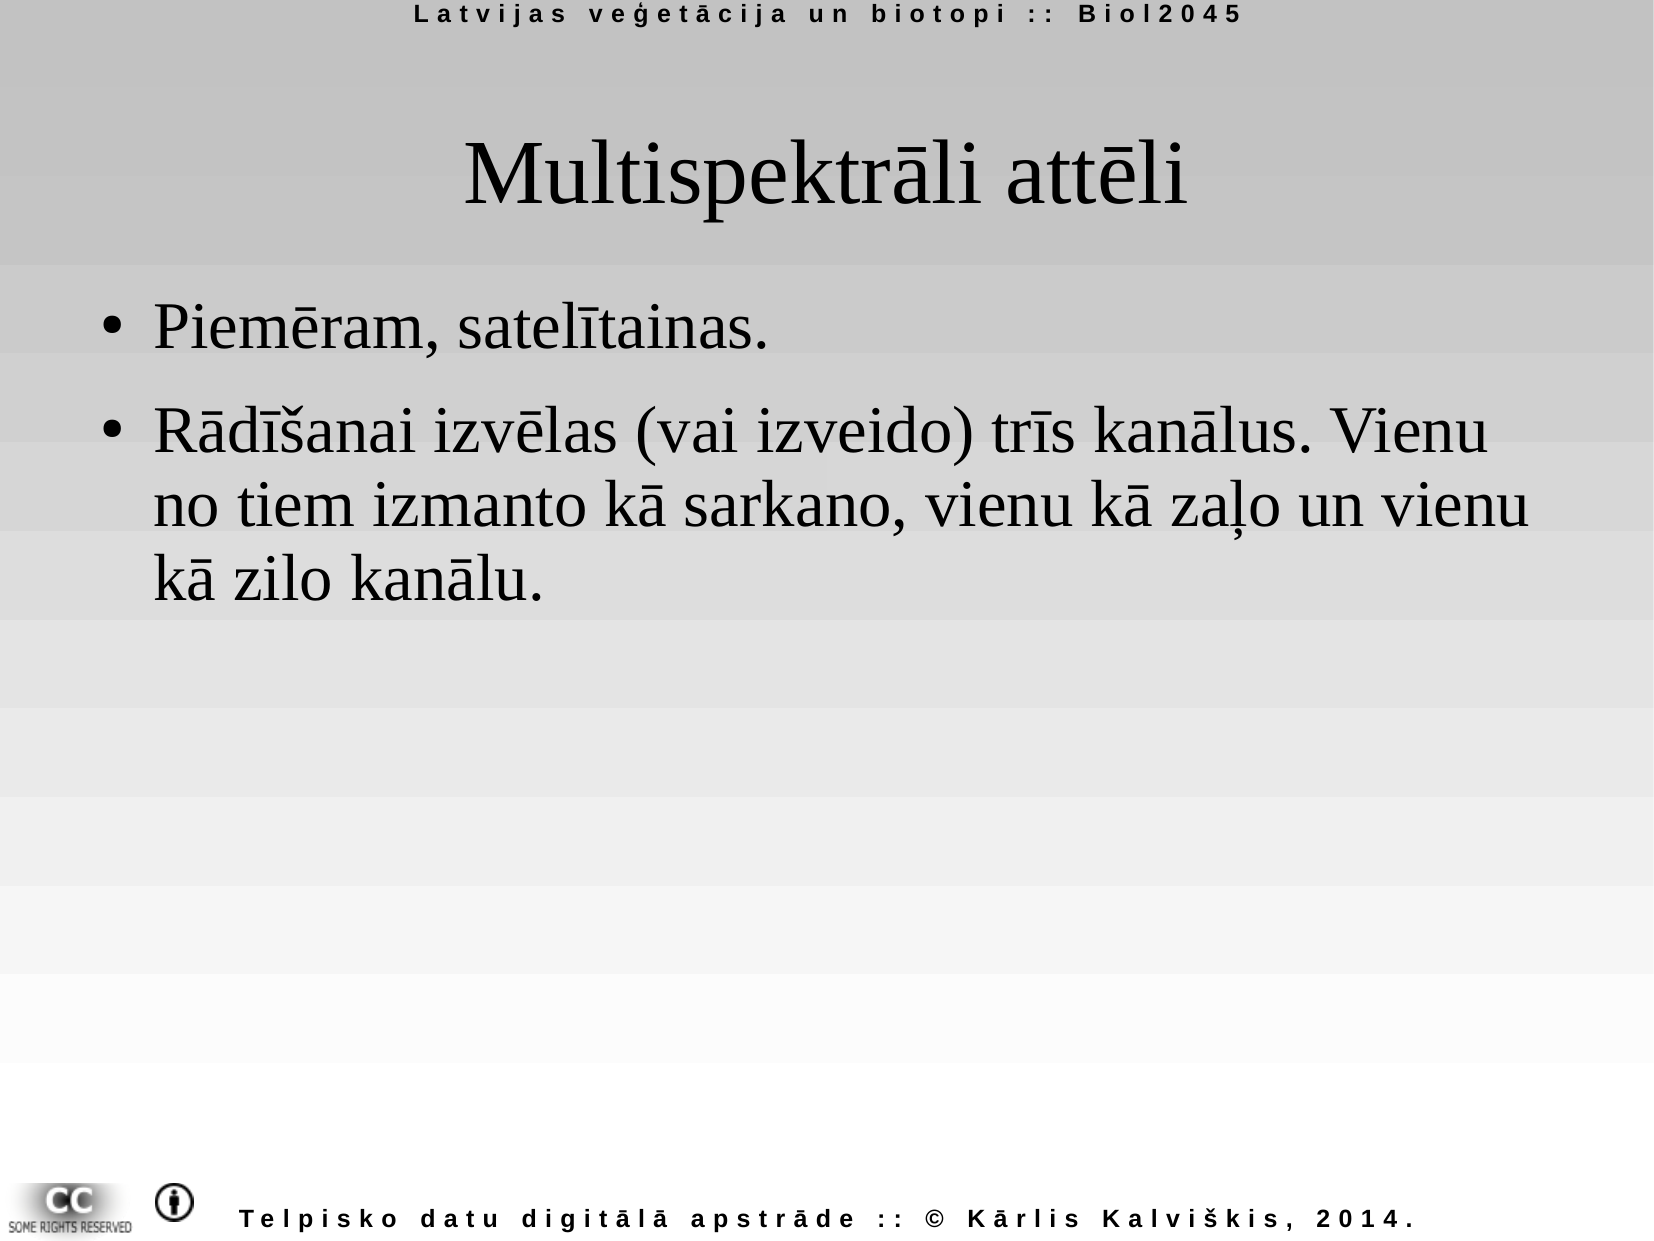

# Multispektrāli attēli
Piemēram, satelītainas.
Rādīšanai izvēlas (vai izveido) trīs kanālus. Vienu no tiem izmanto kā sarkano, vienu kā zaļo un vienu kā zilo kanālu.